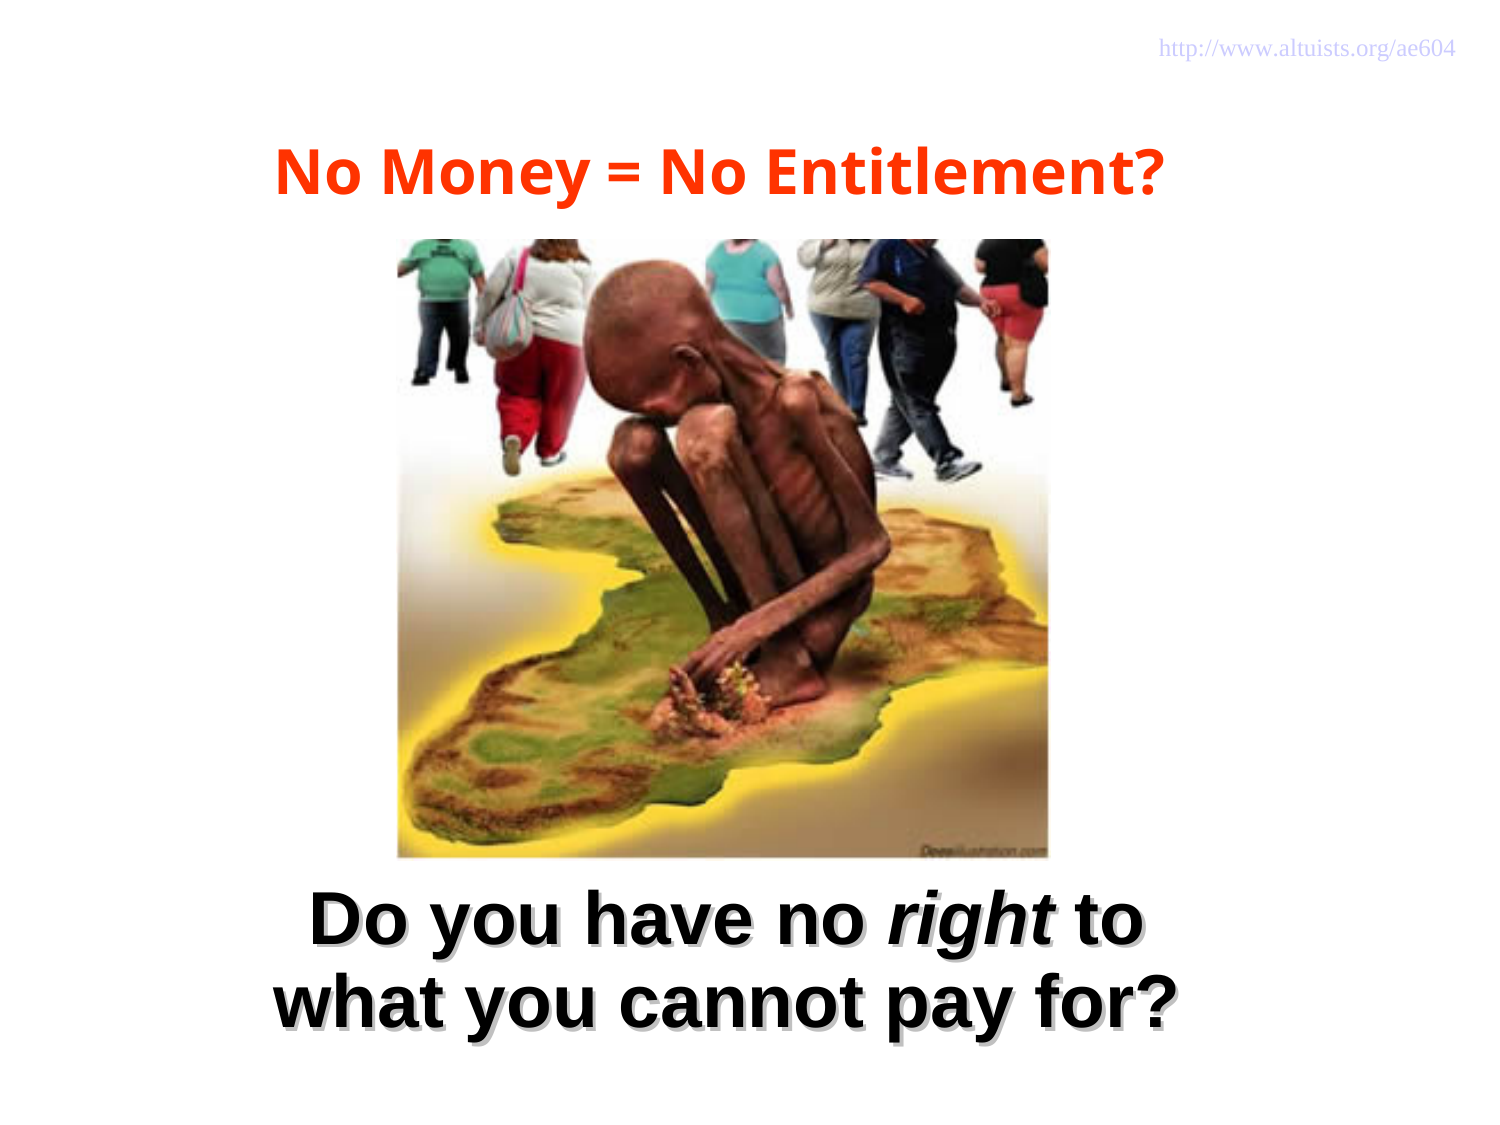

http://www.altuists.org/ae604
No Money = No Entitlement?
Do you have no right to what you cannot pay for?